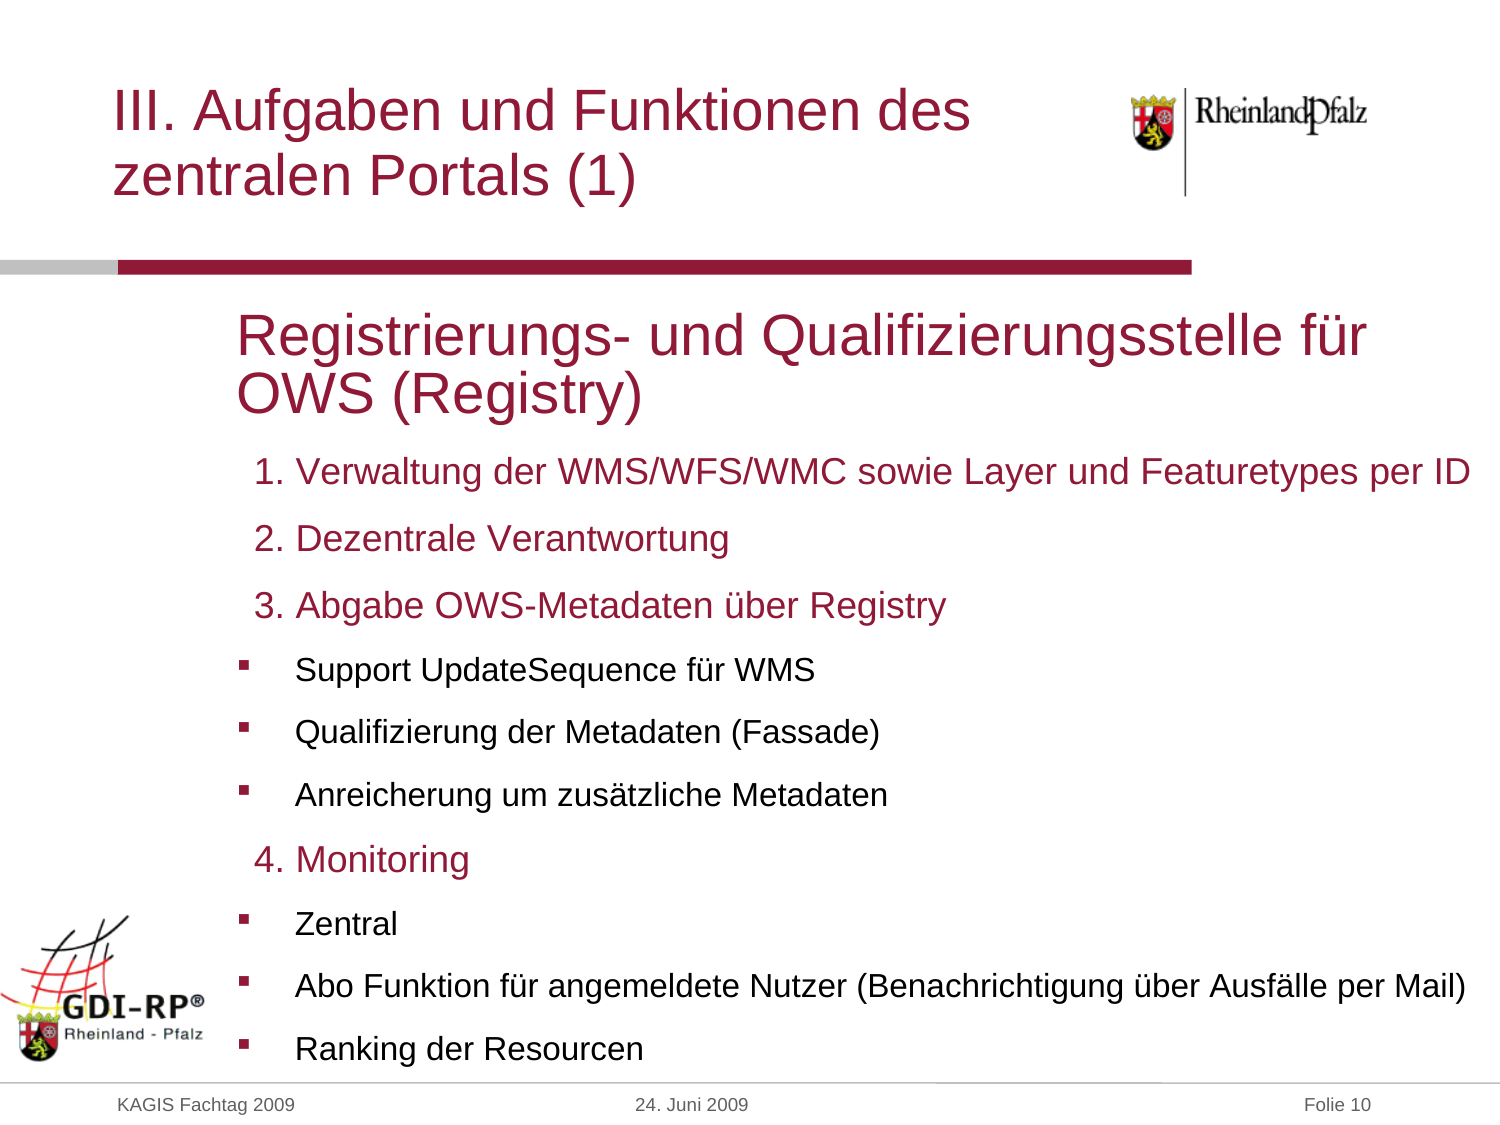

# III. Aufgaben und Funktionen des zentralen Portals (1)
Registrierungs- und Qualifizierungsstelle für OWS (Registry)
1. Verwaltung der WMS/WFS/WMC sowie Layer und Featuretypes per ID
2. Dezentrale Verantwortung
3. Abgabe OWS-Metadaten über Registry
Support UpdateSequence für WMS
Qualifizierung der Metadaten (Fassade)
Anreicherung um zusätzliche Metadaten
4. Monitoring
Zentral
Abo Funktion für angemeldete Nutzer (Benachrichtigung über Ausfälle per Mail)
Ranking der Resourcen